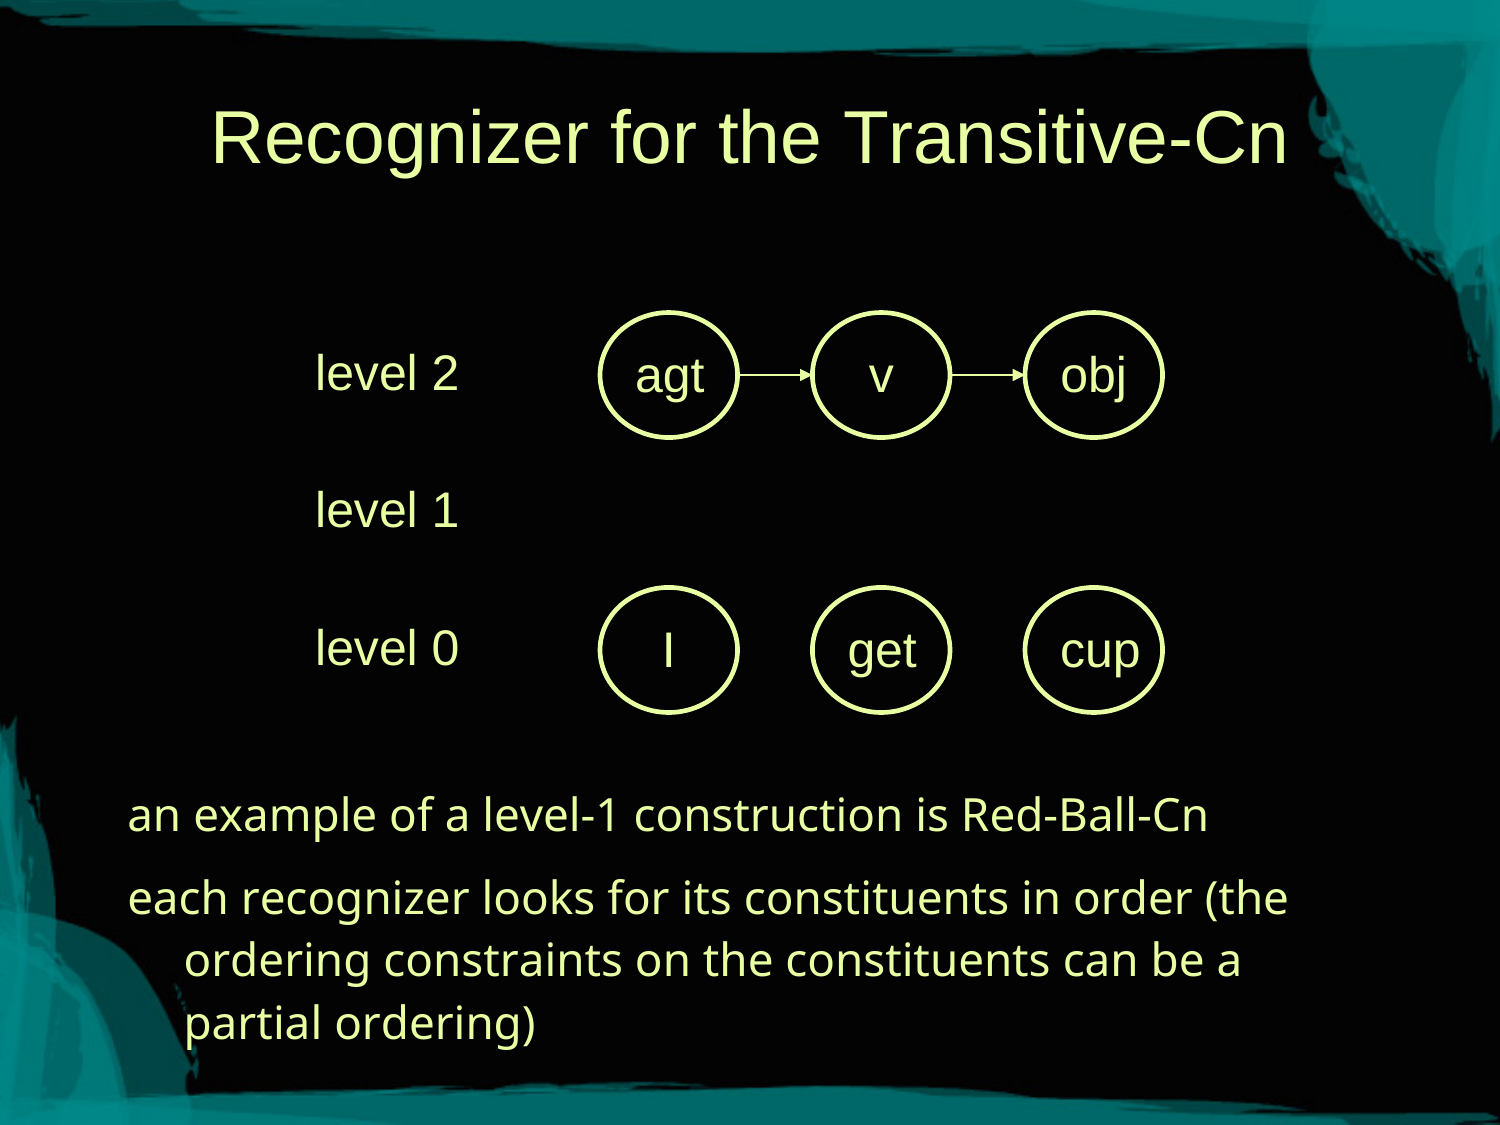

# Recognizer for the Transitive-Cn
agt
v
obj
level 2
level 1
I
get
cup
level 0
an example of a level-1 construction is Red-Ball-Cn
each recognizer looks for its constituents in order (the ordering constraints on the constituents can be a partial ordering)